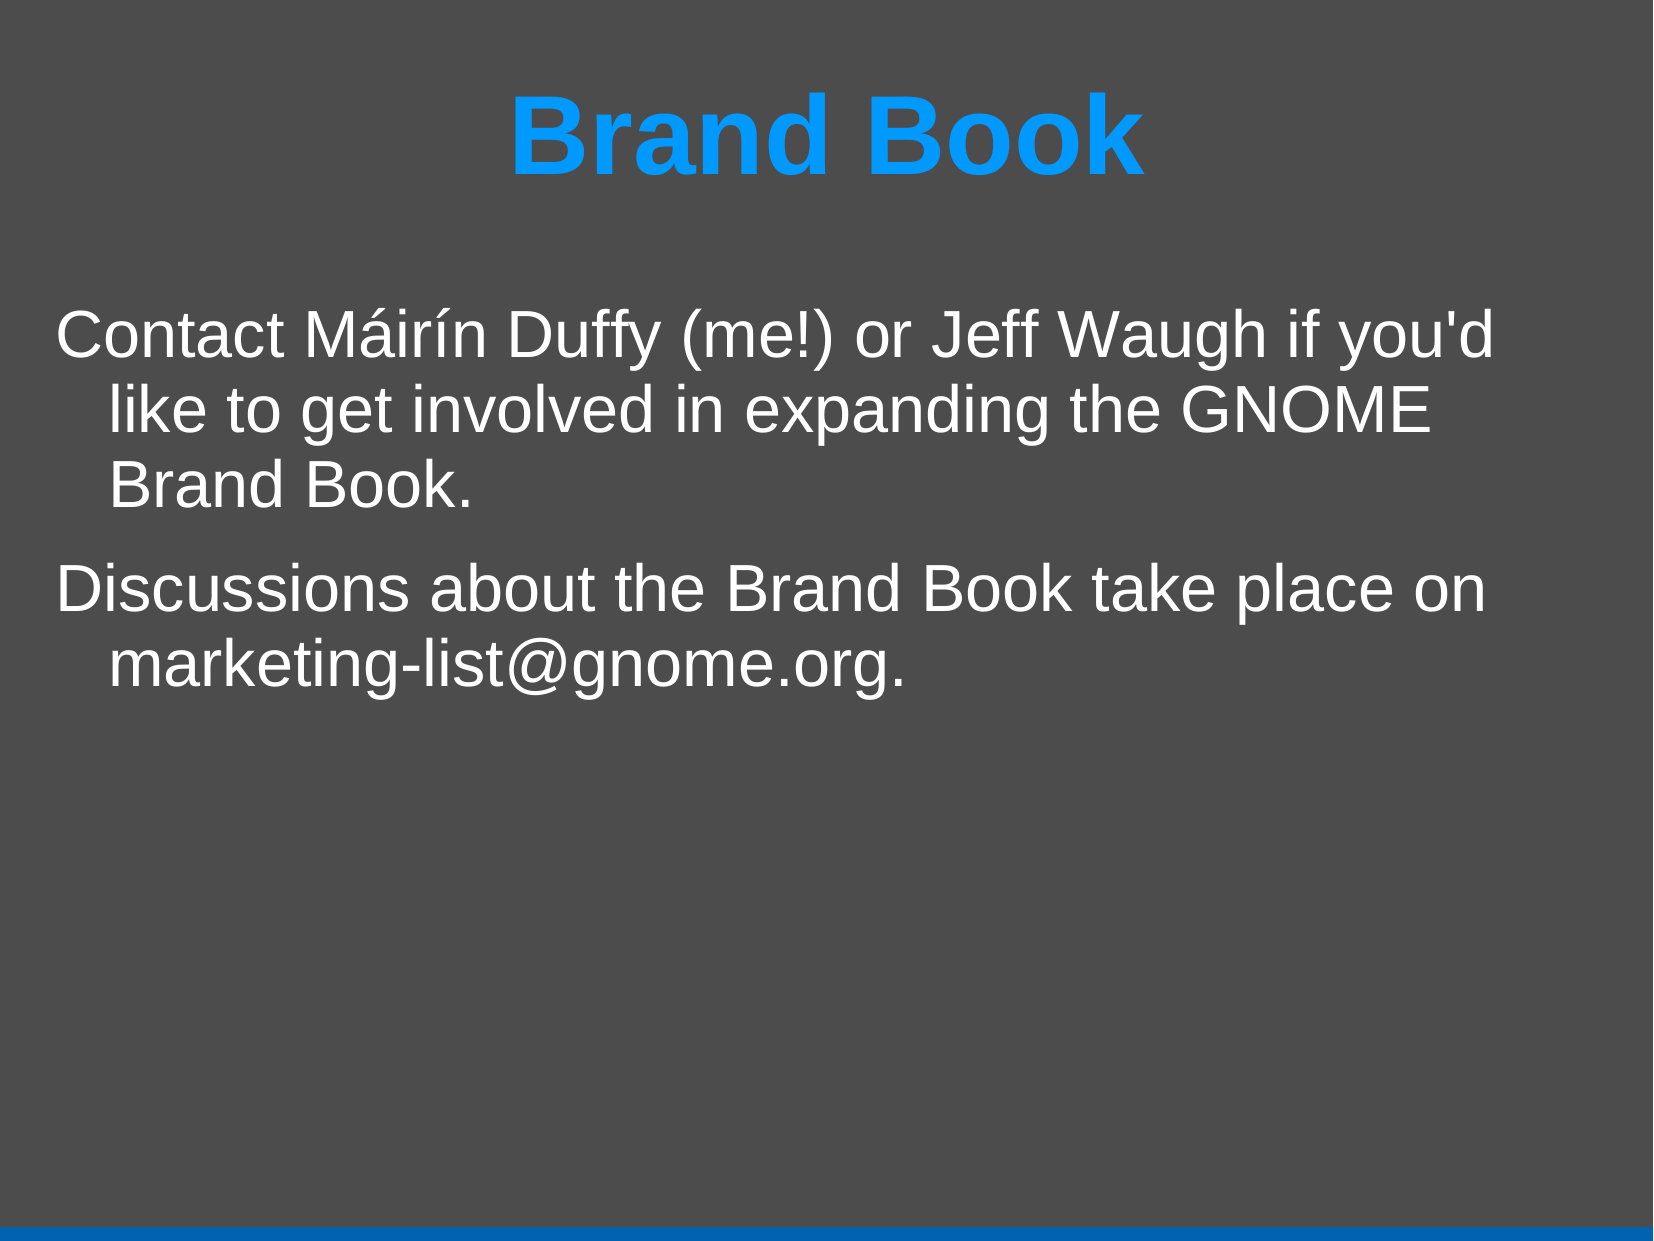

# Brand Book
Contact Máirín Duffy (me!) or Jeff Waugh if you'd like to get involved in expanding the GNOME Brand Book.
Discussions about the Brand Book take place on marketing-list@gnome.org.